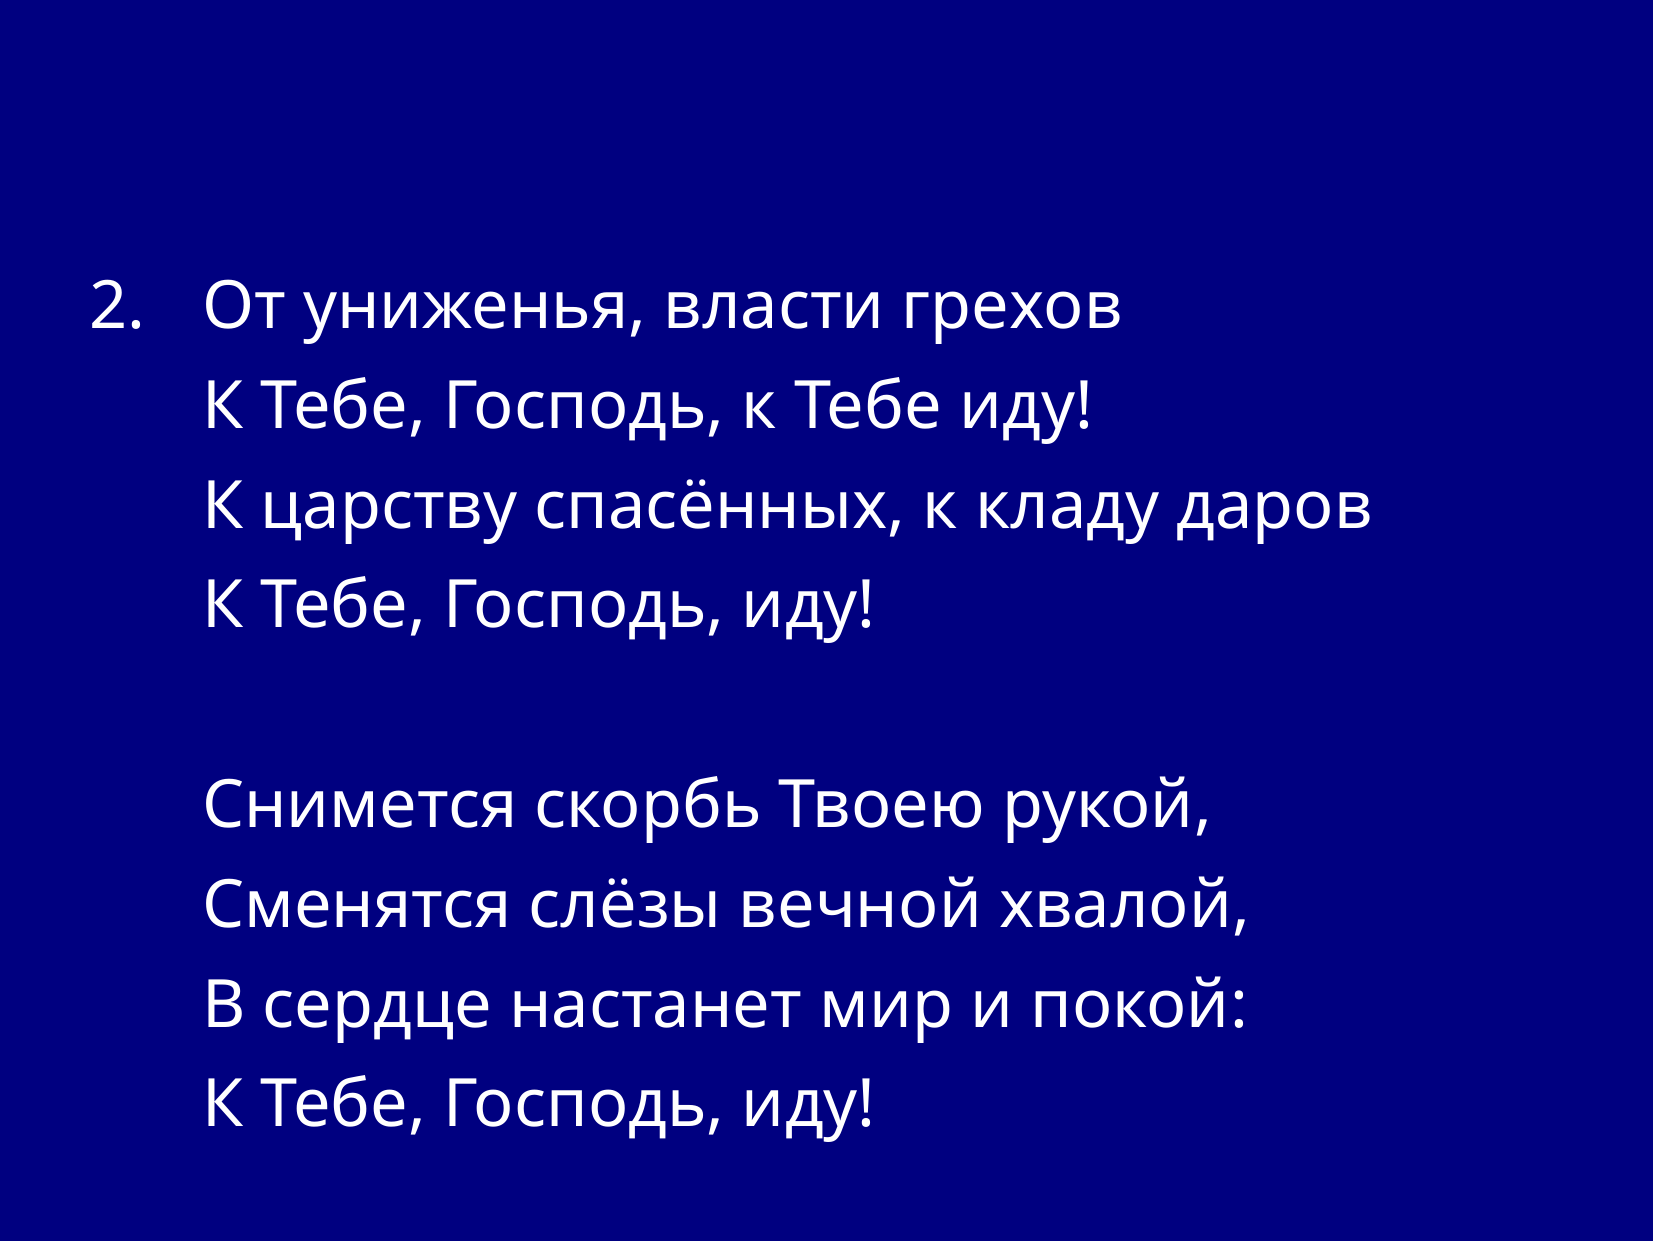

2.	От униженья, власти грехов
	К Тебе, Господь, к Тебе иду!
	К царству спасённых, к кладу даров
	К Тебе, Господь, иду!
	Снимется скорбь Твоею рукой,
	Сменятся слёзы вечной хвалой,
	В сердце настанет мир и покой:
	К Тебе, Господь, иду!